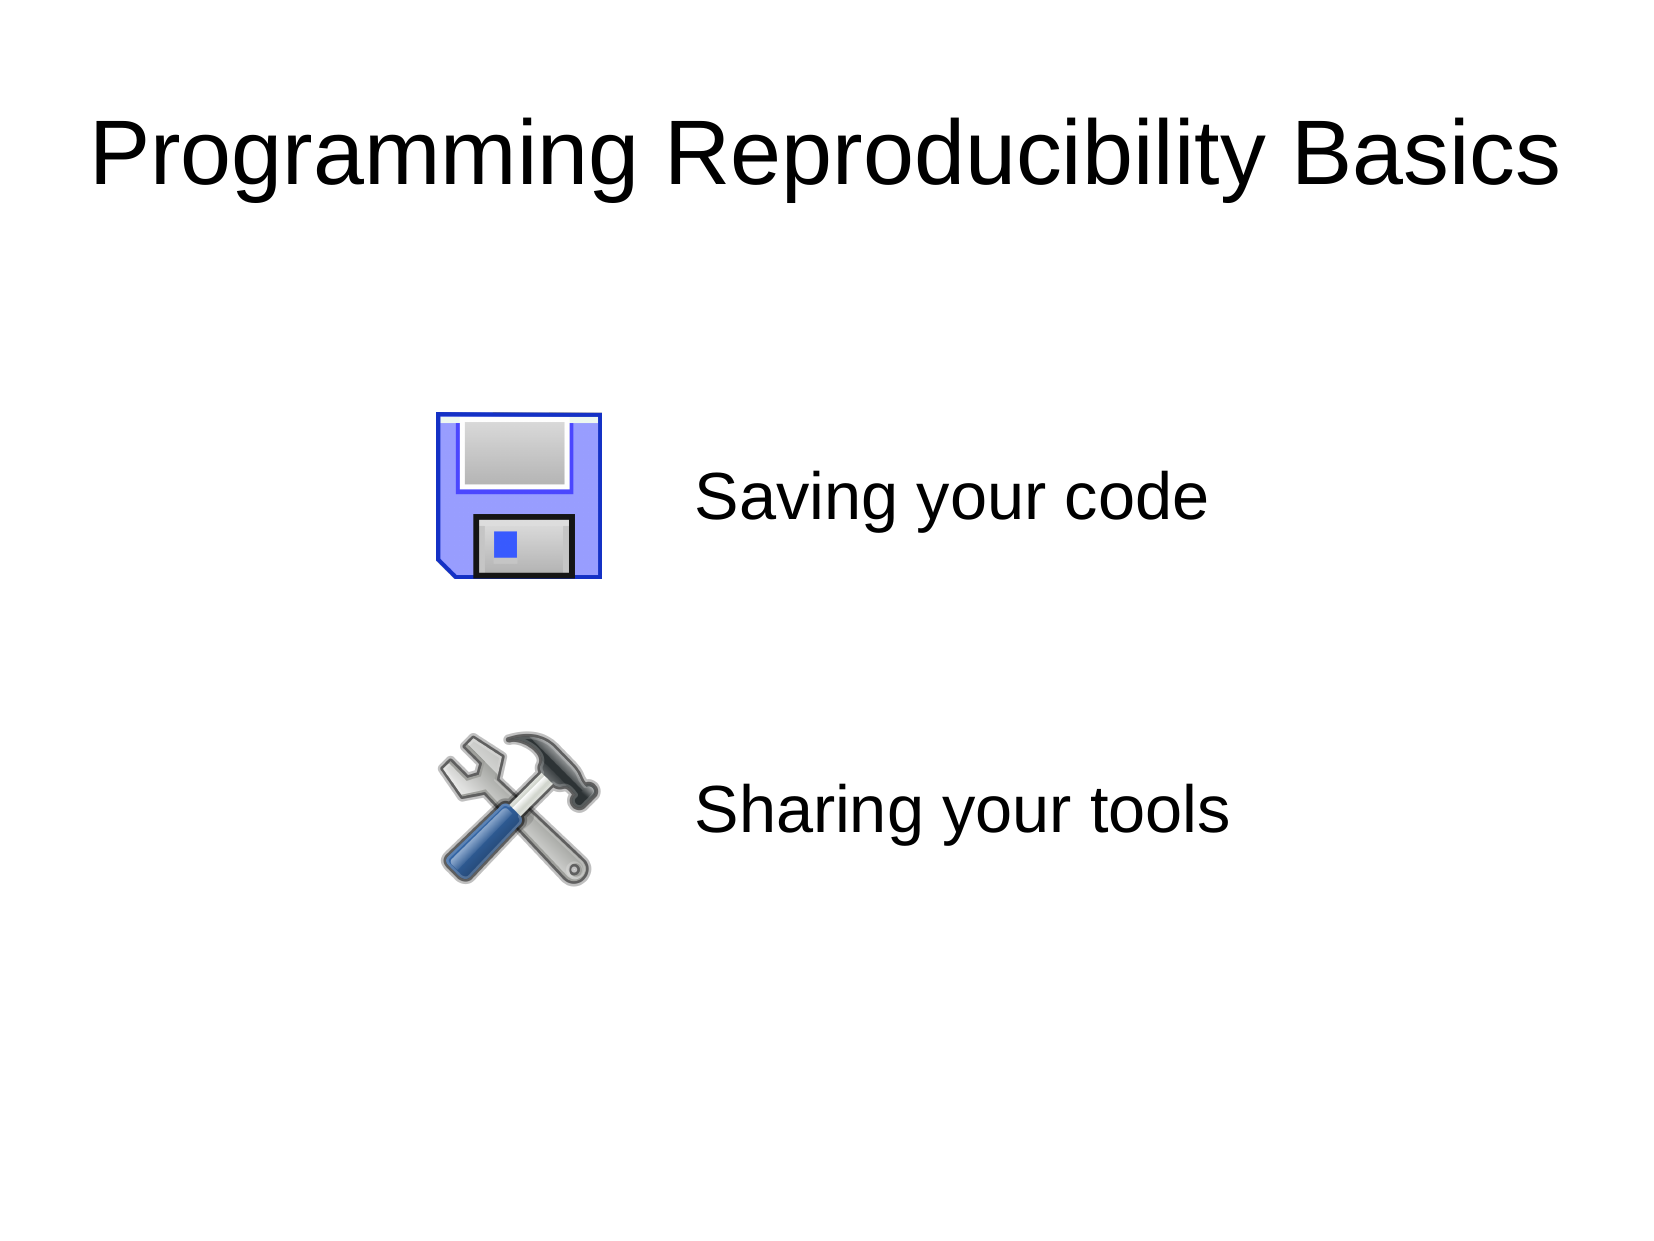

# Programming Reproducibility Basics
Saving your code
Sharing your tools